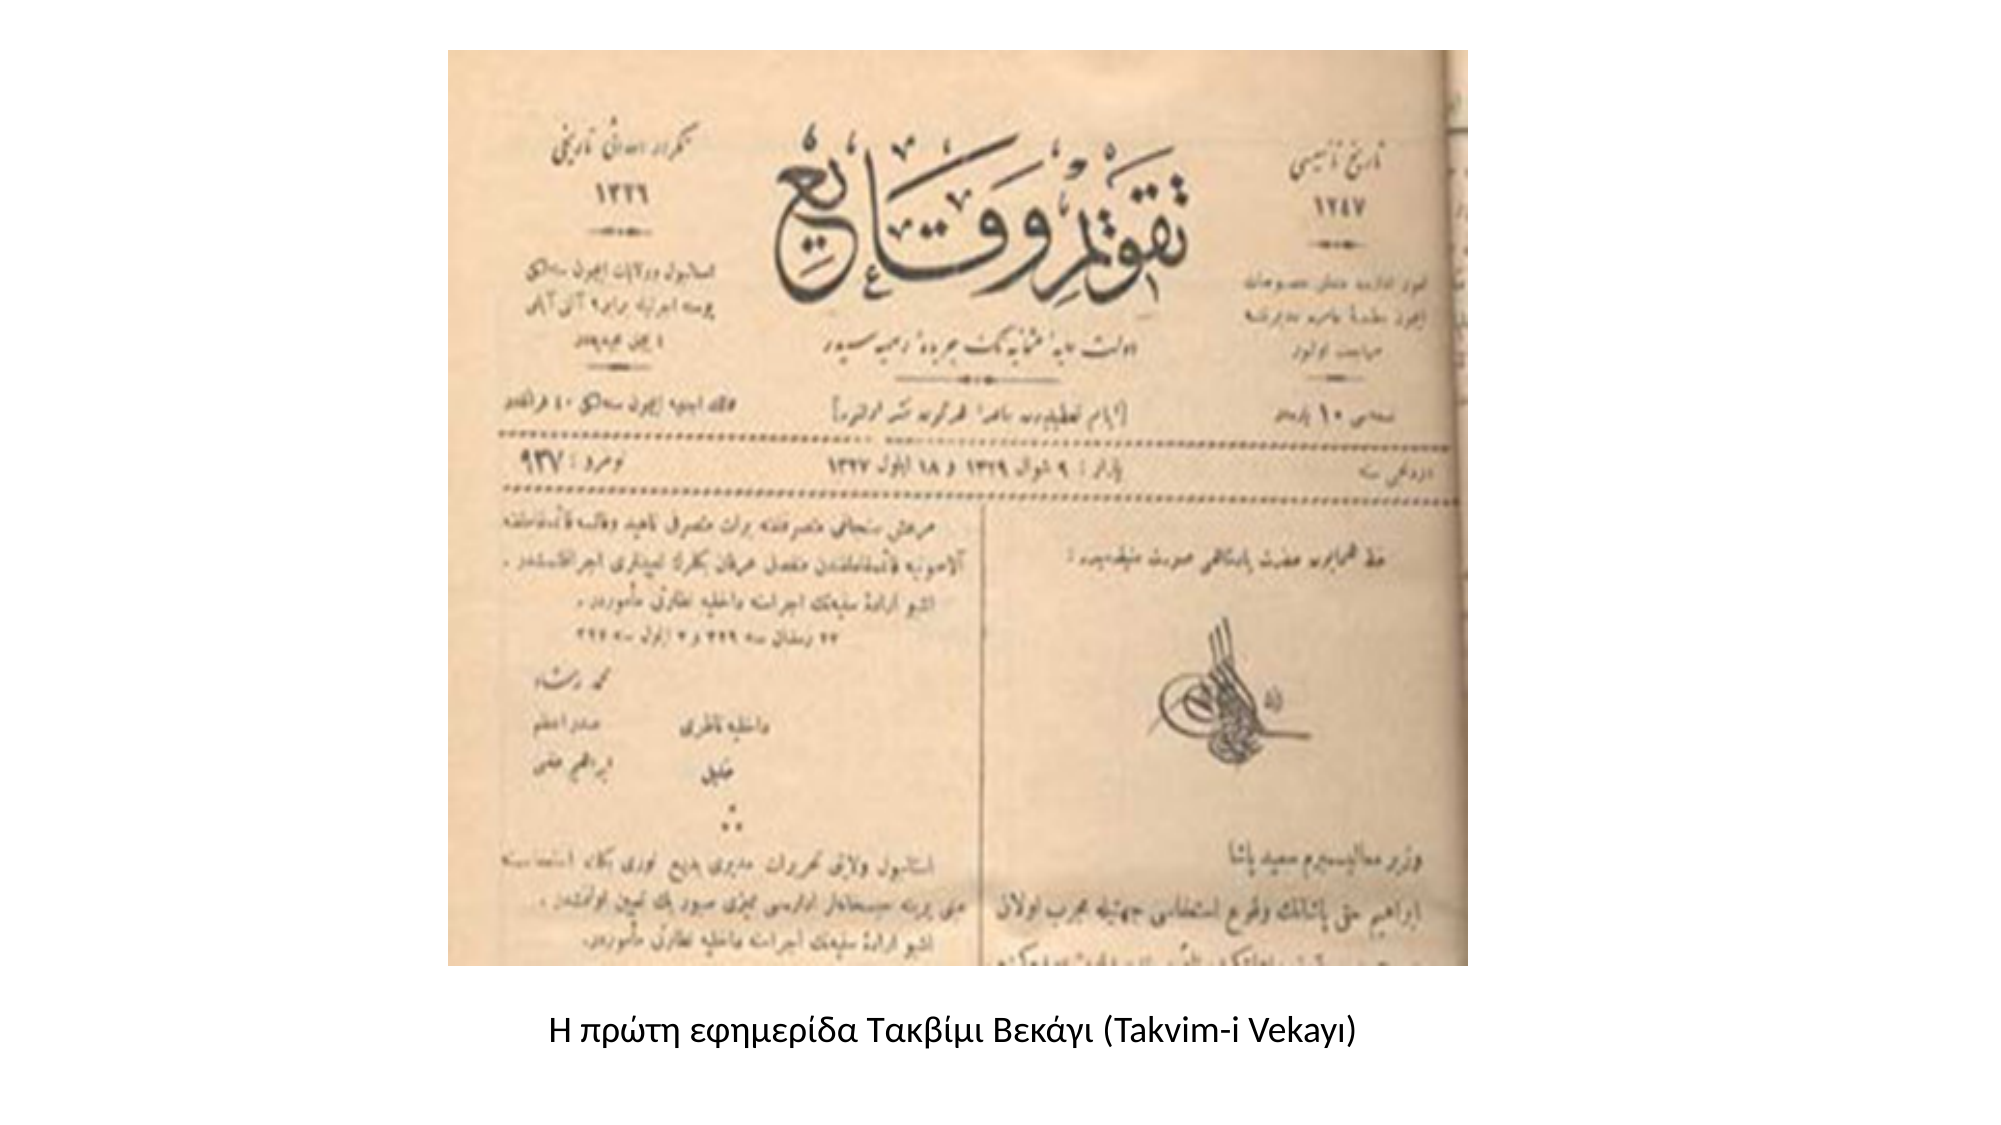

H πρώτη εφημερίδα Τακβίμι Βεκάγι (Takvim-i Vekayı)